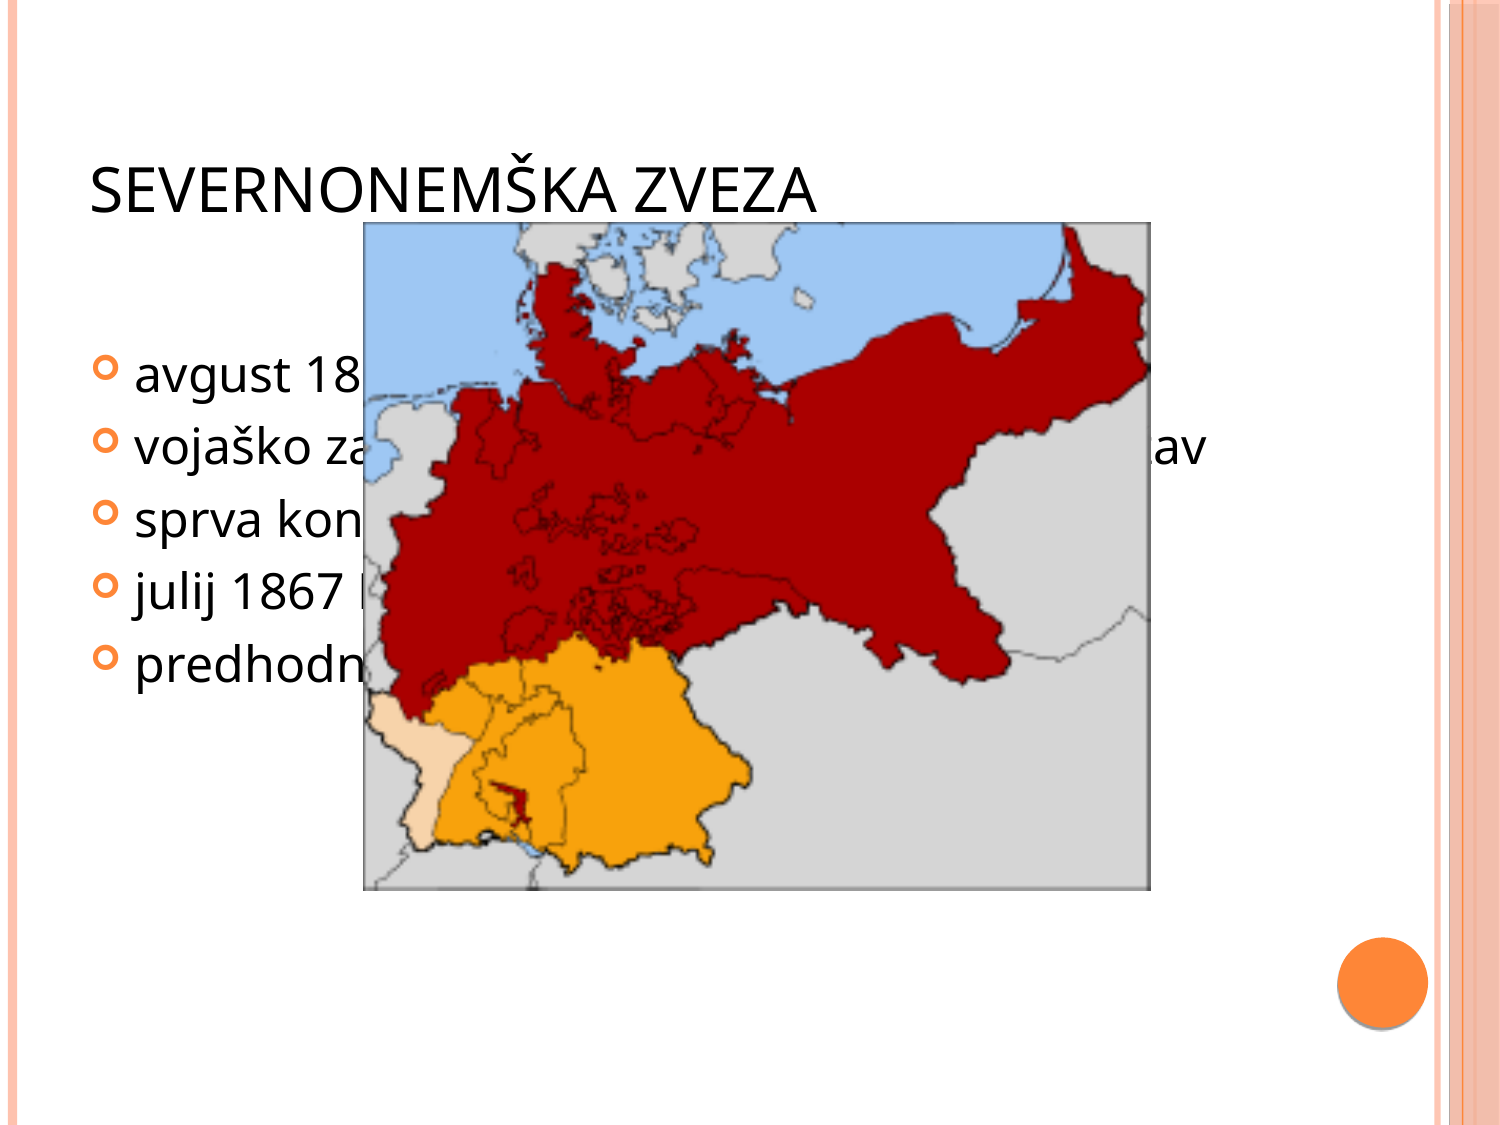

# SEVERNONEMŠKA ZVEZA
avgust 1866
vojaško zavezništvo 22 severnonemških držav
sprva konfederacija
julij 1867  federacija
predhodnica nemškega cesarstva